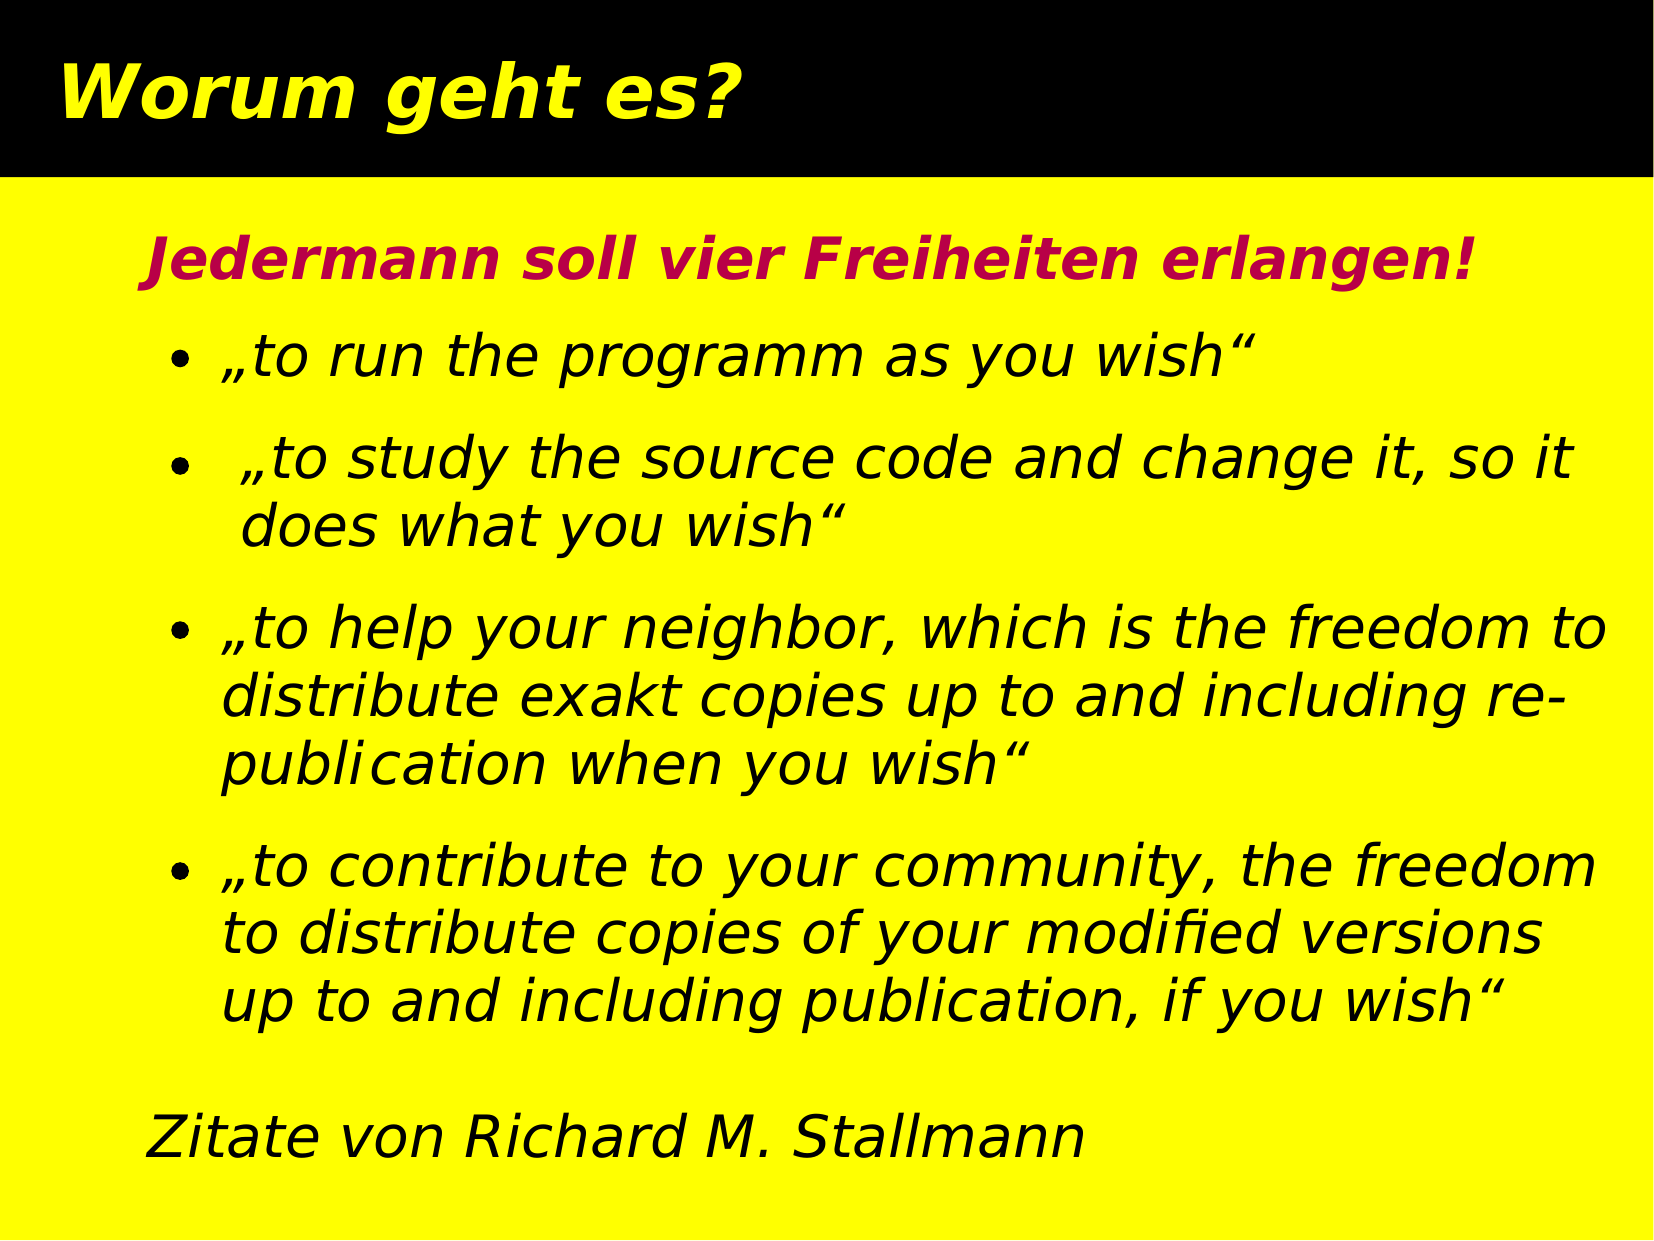

Worum geht es?
Jedermann soll vier Freiheiten erlangen!
	„to run the programm as you wish“
	 „to study the source code and change it, so it
	 does what you wish“
	„to help your neighbor, which is the freedom to
	distribute exakt copies up to and including re-
	publi	cation when you wish“
	„to contribute to your community, the freedom
	to distribute copies of your modified versions
	up to and including publication, if you wish“
Zitate von Richard M. Stallmann